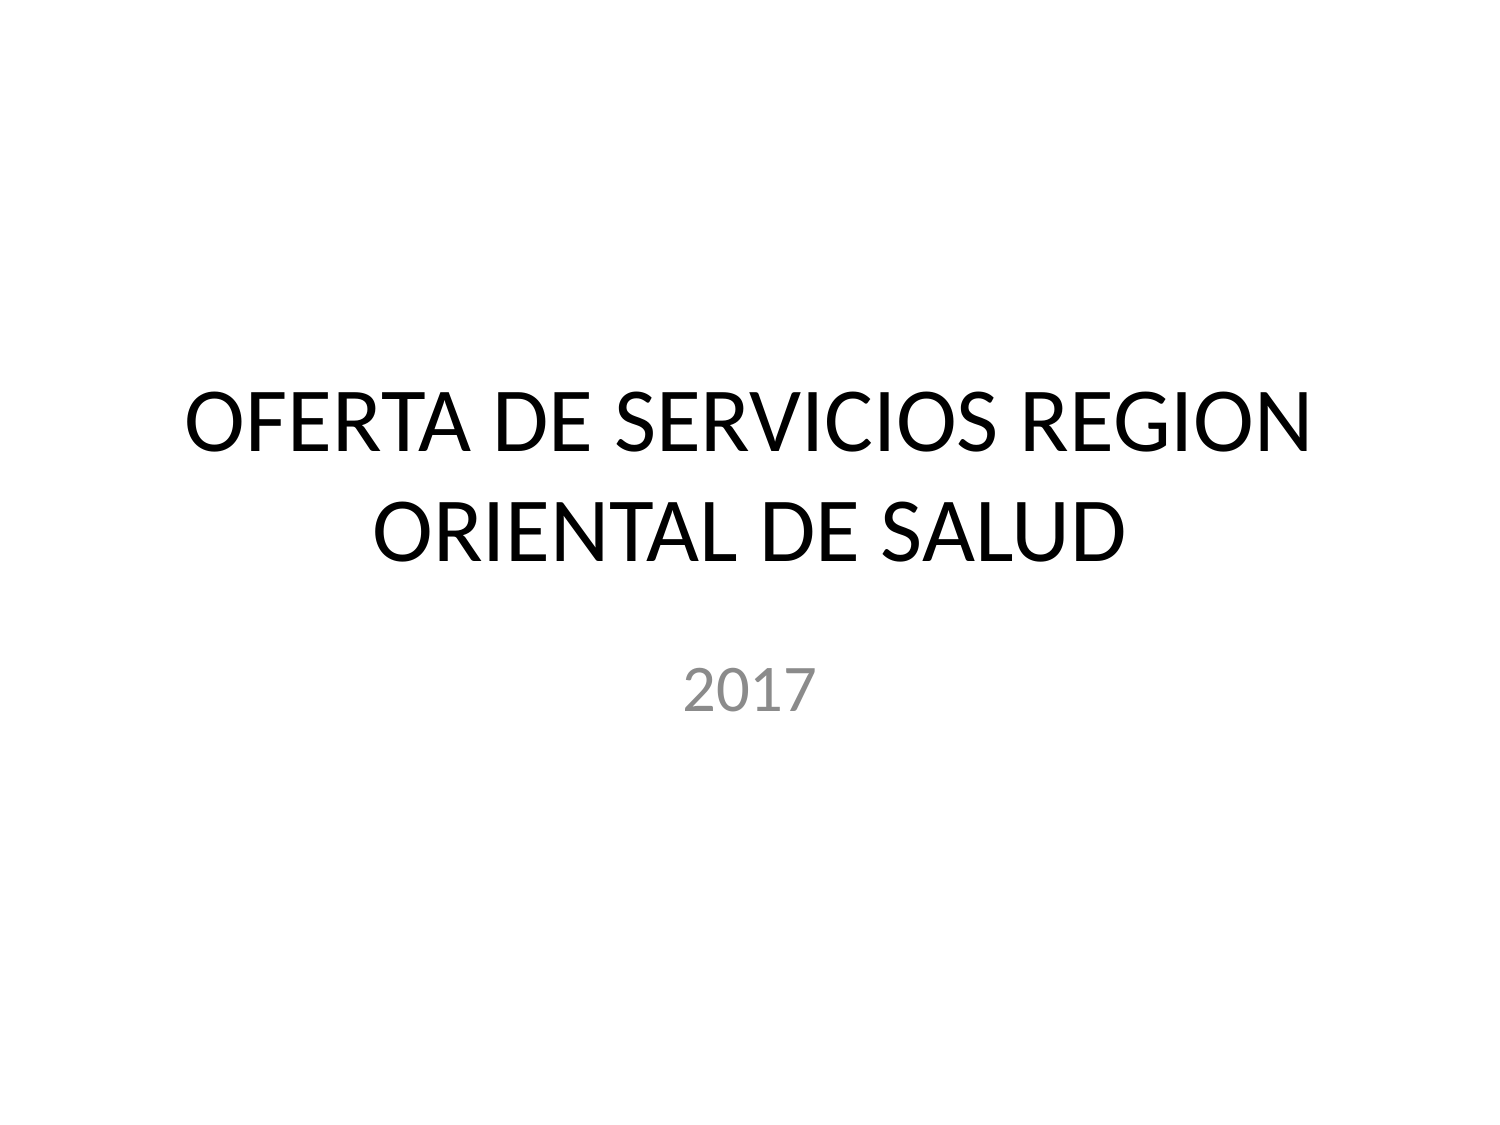

# OFERTA DE SERVICIOS REGION ORIENTAL DE SALUD
2017